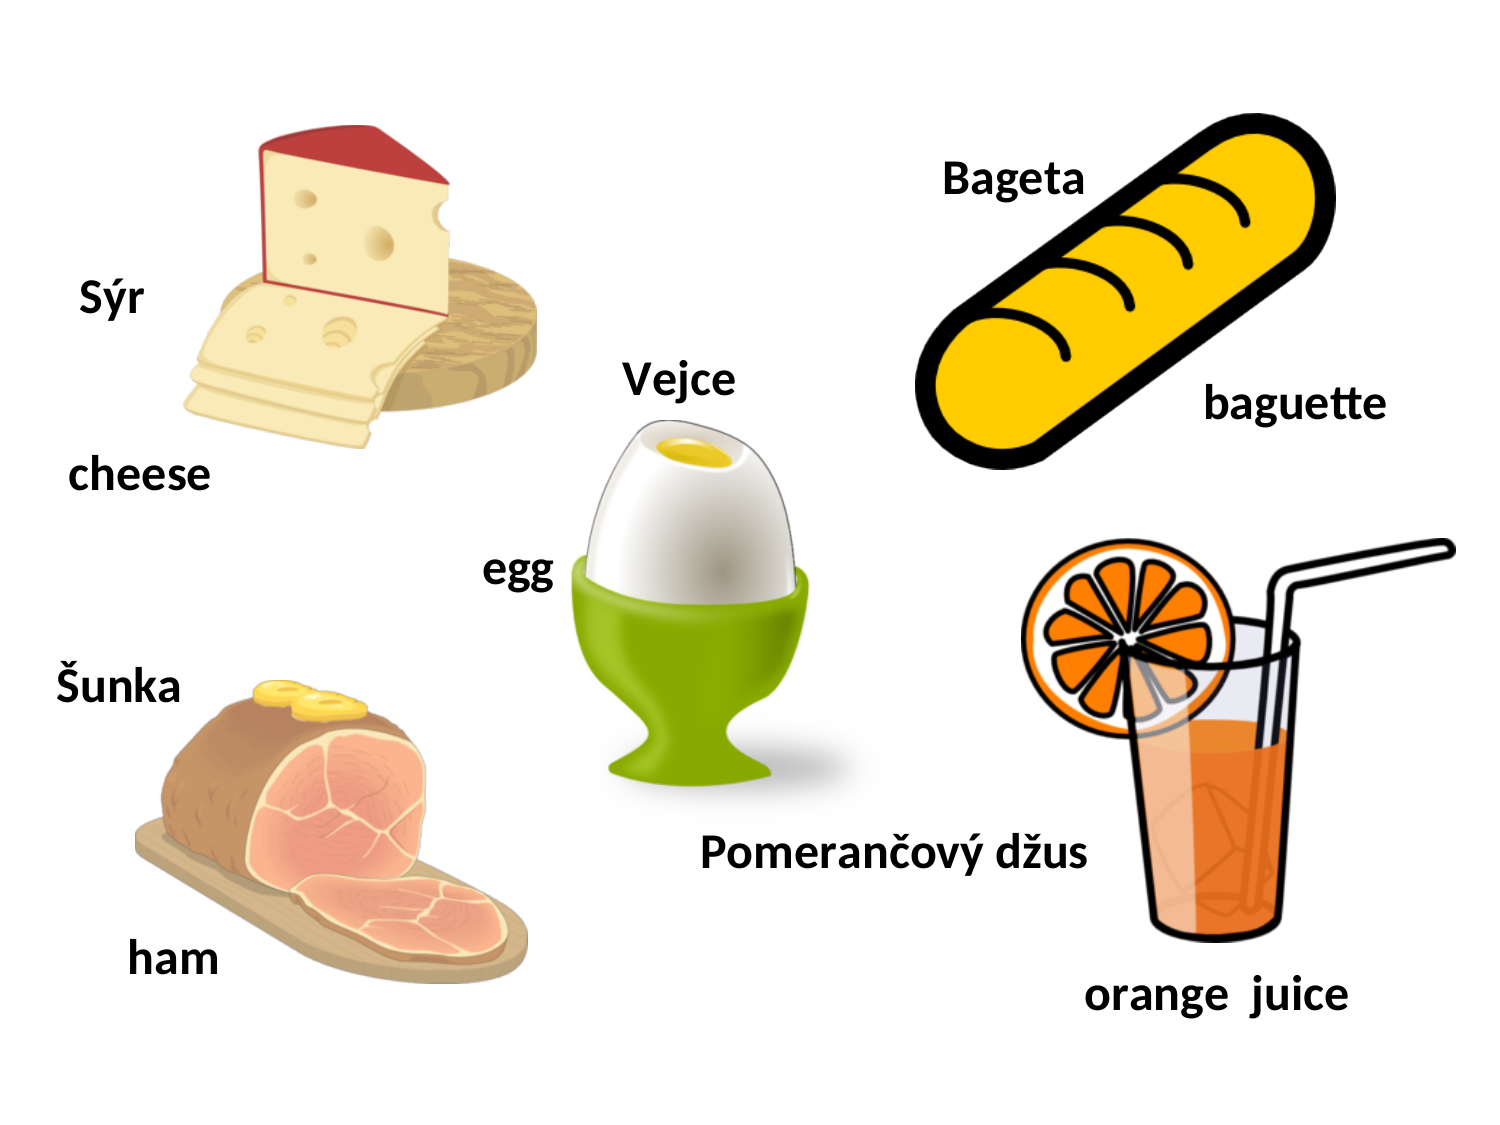

Bageta
Sýr
Vejce
baguette
cheese
egg
Šunka
Pomerančový džus
ham
orange juice